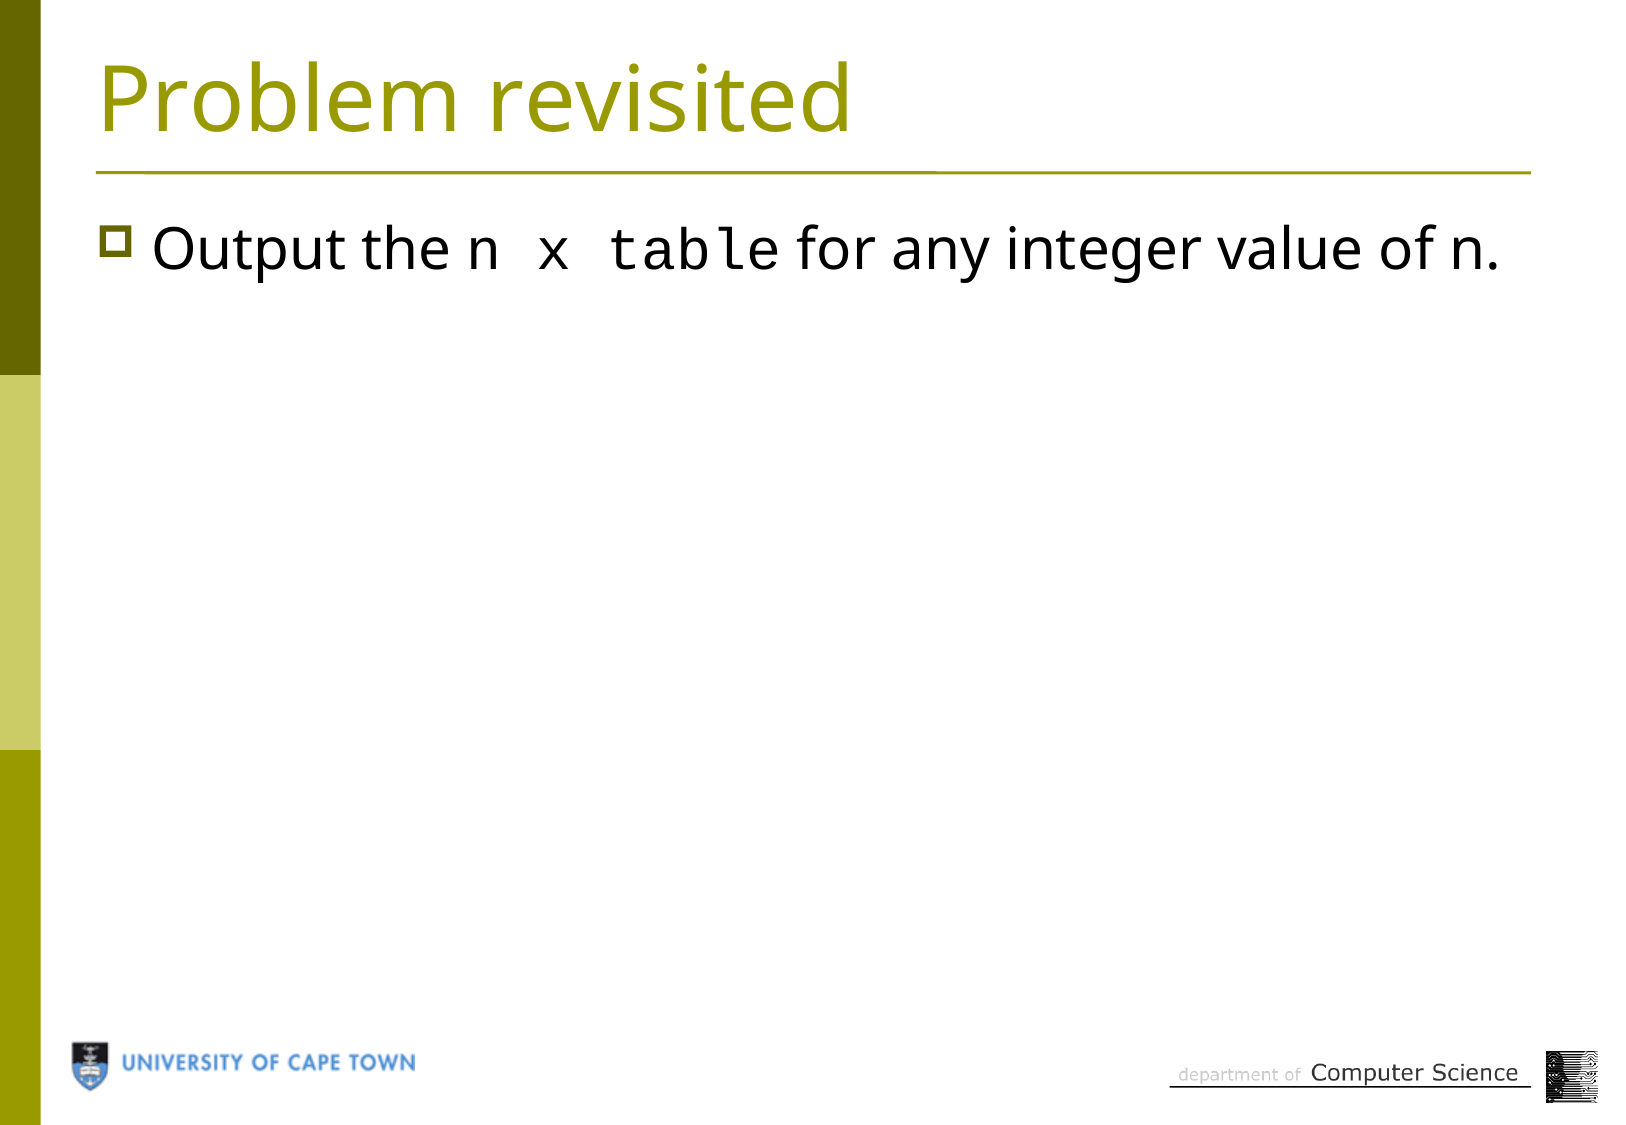

# Problem revisited
Output the n x table for any integer value of n.